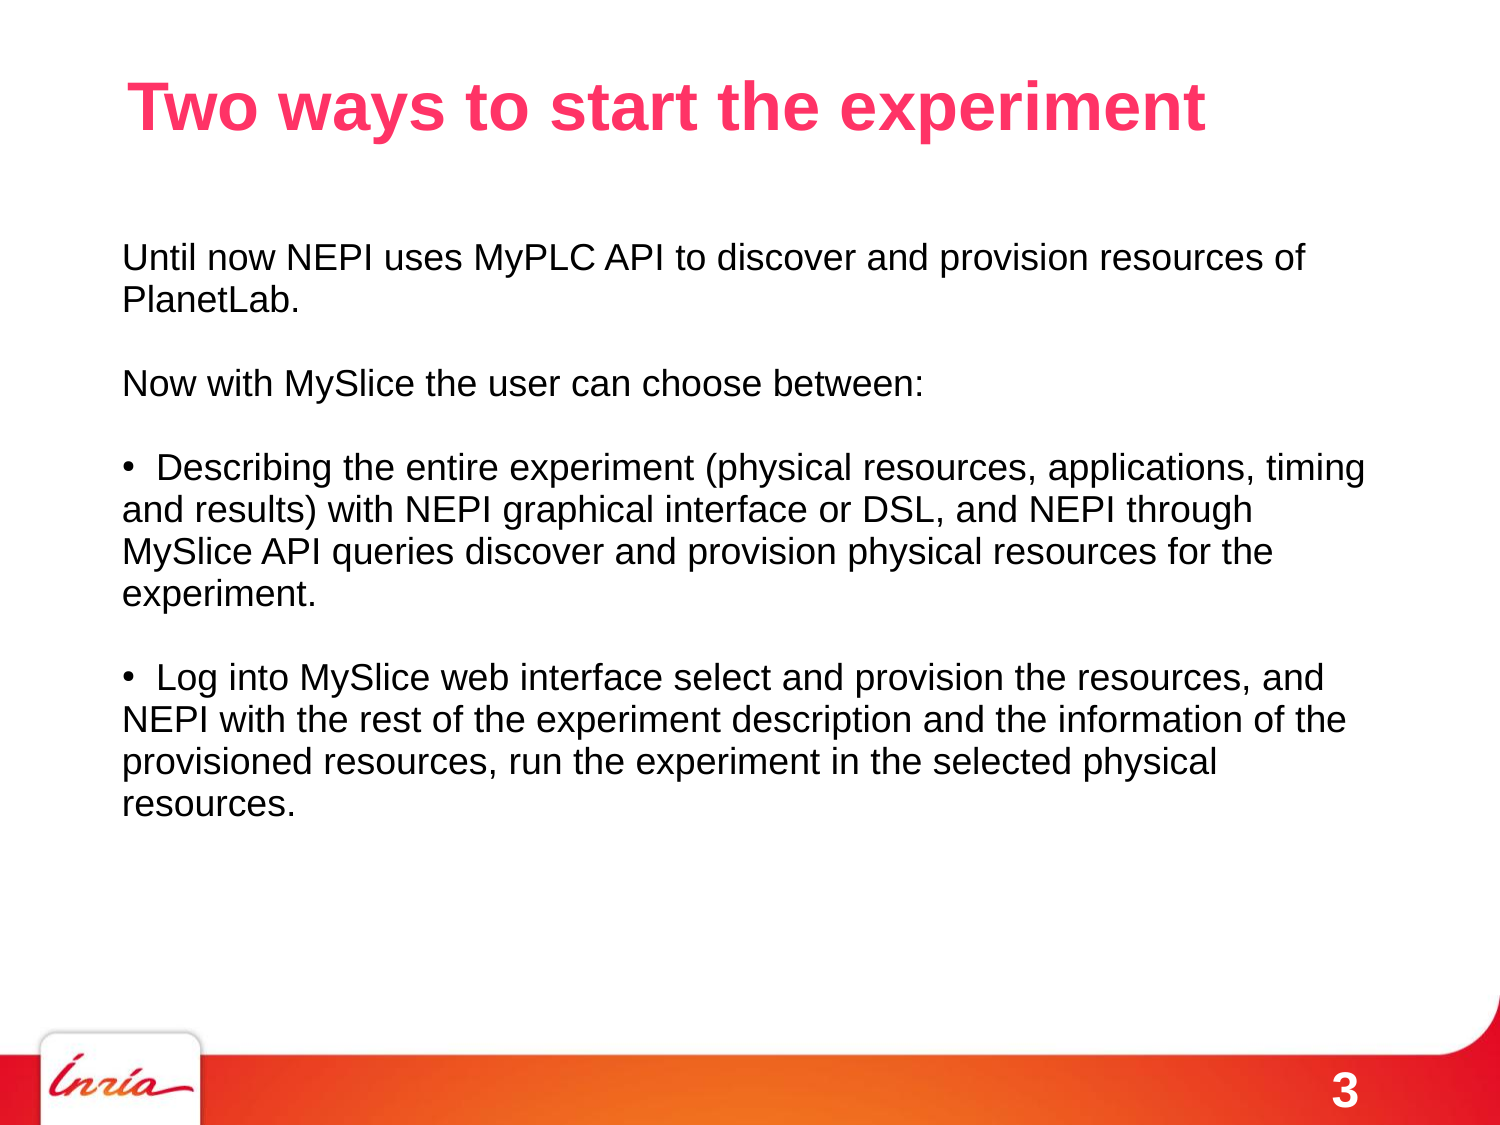

# Two ways to start the experiment
Until now NEPI uses MyPLC API to discover and provision resources of PlanetLab.
Now with MySlice the user can choose between:
 Describing the entire experiment (physical resources, applications, timing and results) with NEPI graphical interface or DSL, and NEPI through MySlice API queries discover and provision physical resources for the experiment.
 Log into MySlice web interface select and provision the resources, and NEPI with the rest of the experiment description and the information of the provisioned resources, run the experiment in the selected physical resources.